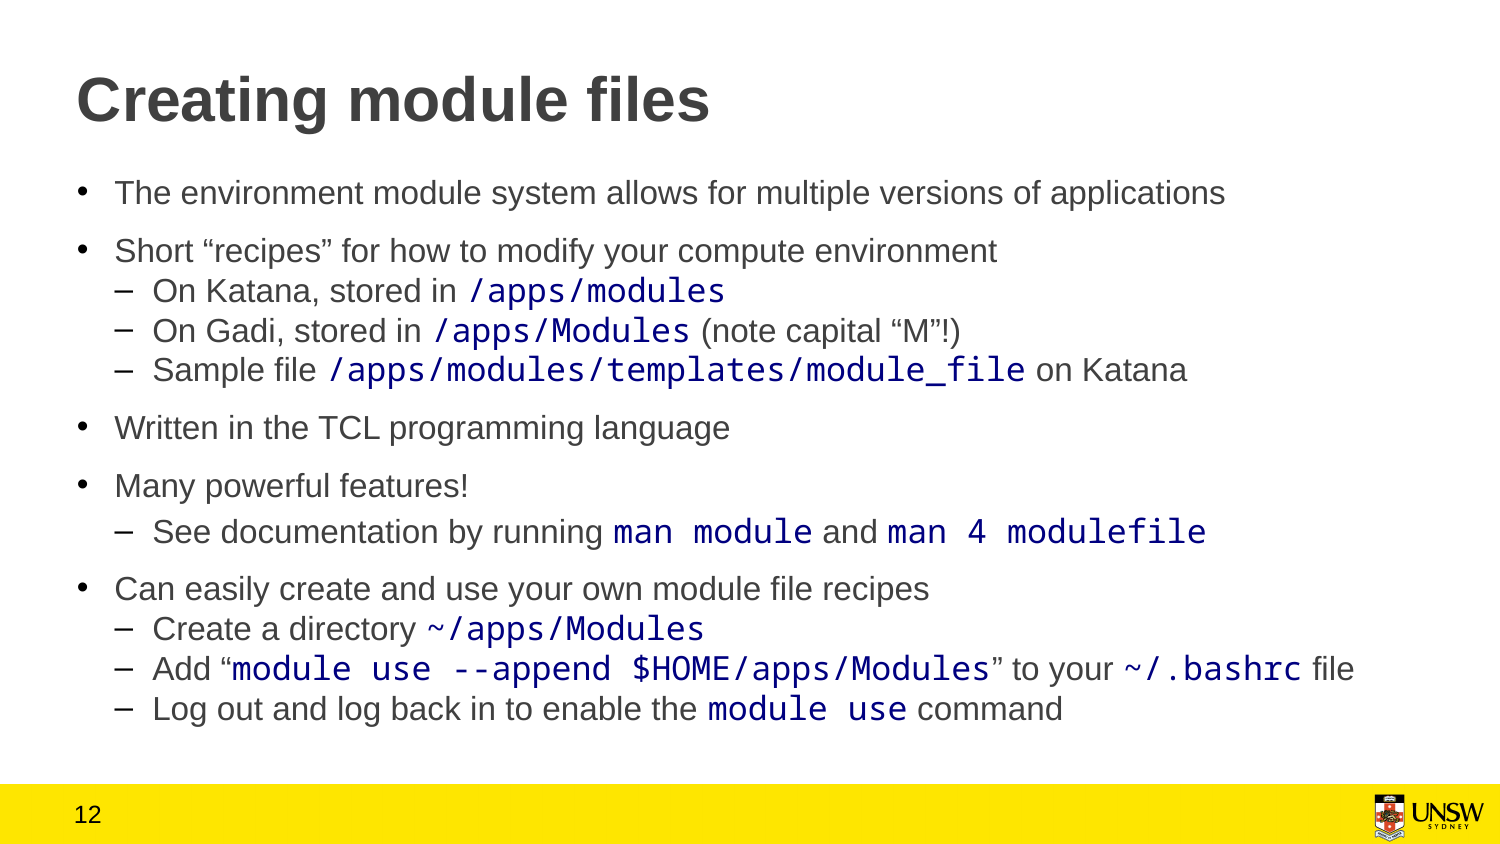

# Creating module files
The environment module system allows for multiple versions of applications
Short “recipes” for how to modify your compute environment
On Katana, stored in /apps/modules
On Gadi, stored in /apps/Modules (note capital “M”!)
Sample file /apps/modules/templates/module_file on Katana
Written in the TCL programming language
Many powerful features!
See documentation by running man module and man 4 modulefile
Can easily create and use your own module file recipes
Create a directory ~/apps/Modules
Add “module use --append $HOME/apps/Modules” to your ~/.bashrc file
Log out and log back in to enable the module use command